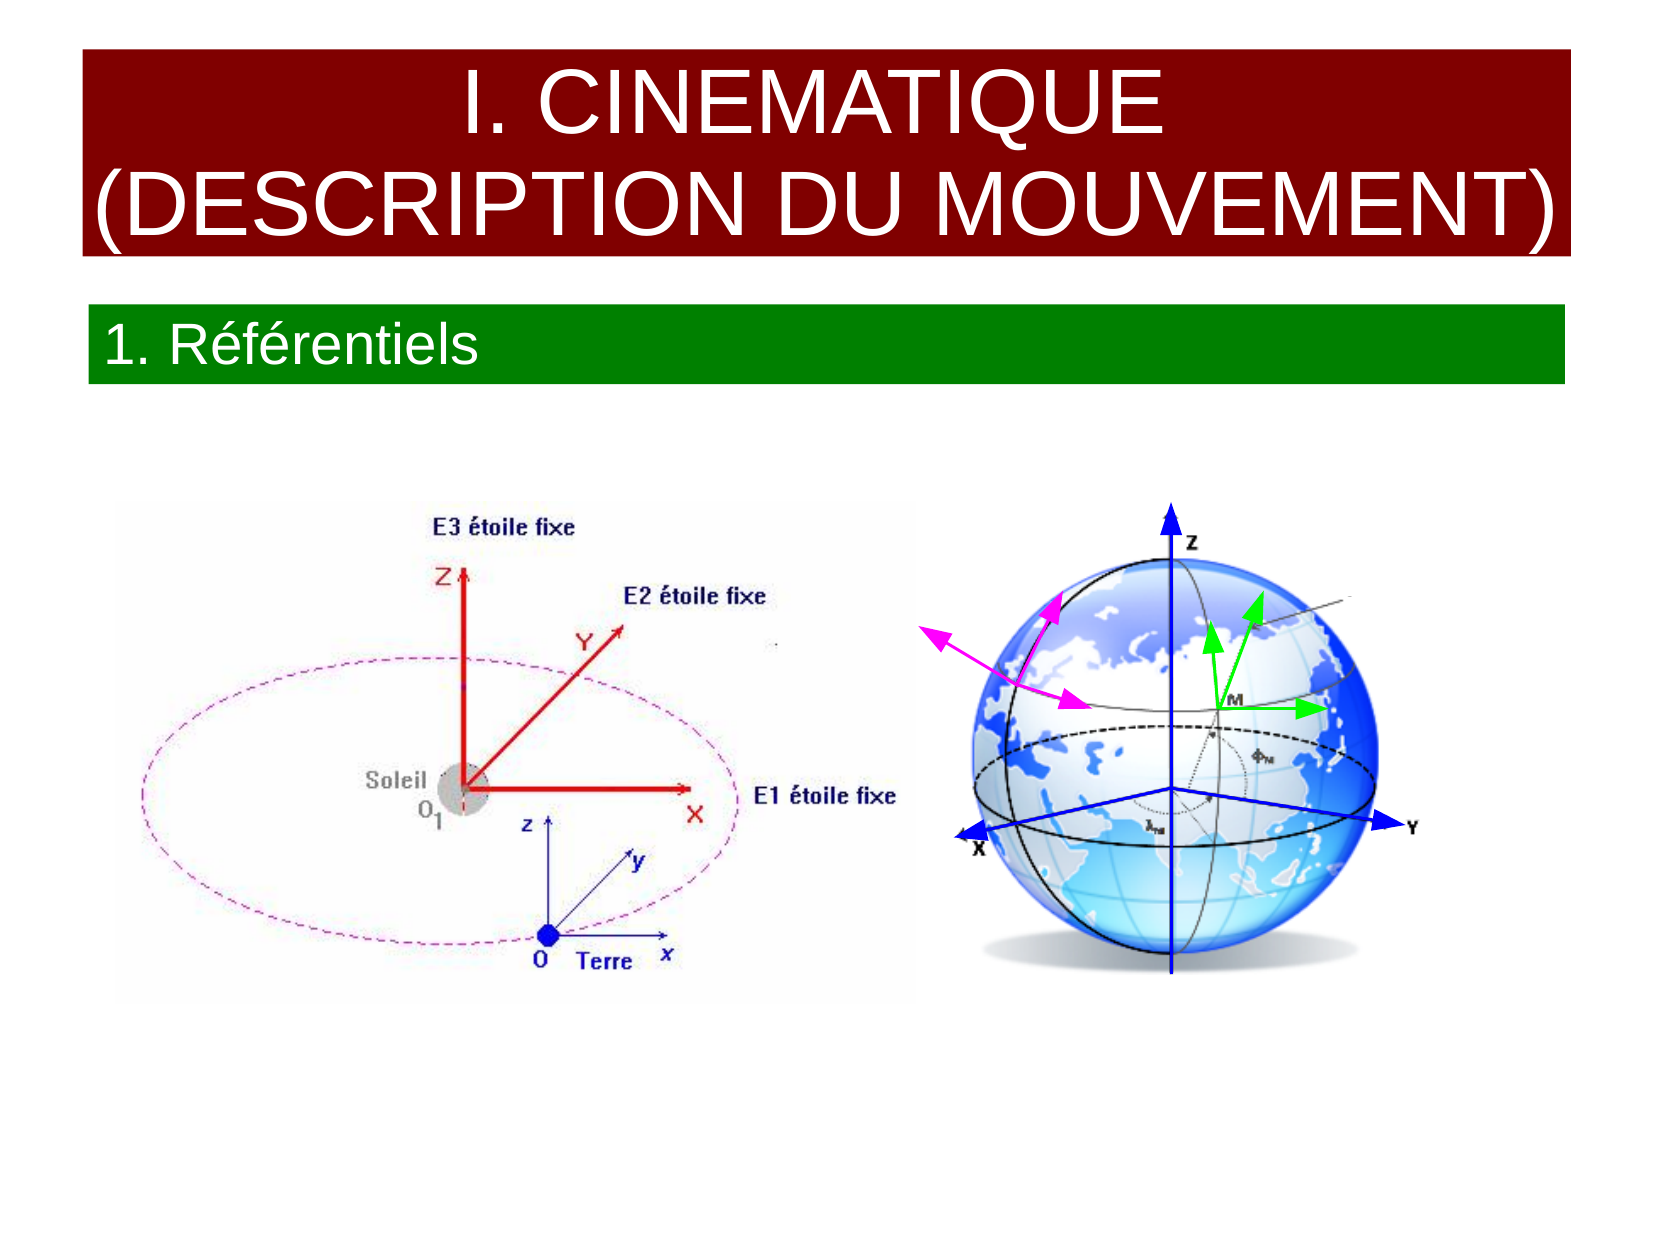

# I. CINEMATIQUE (DESCRIPTION DU MOUVEMENT)
1. Référentiels